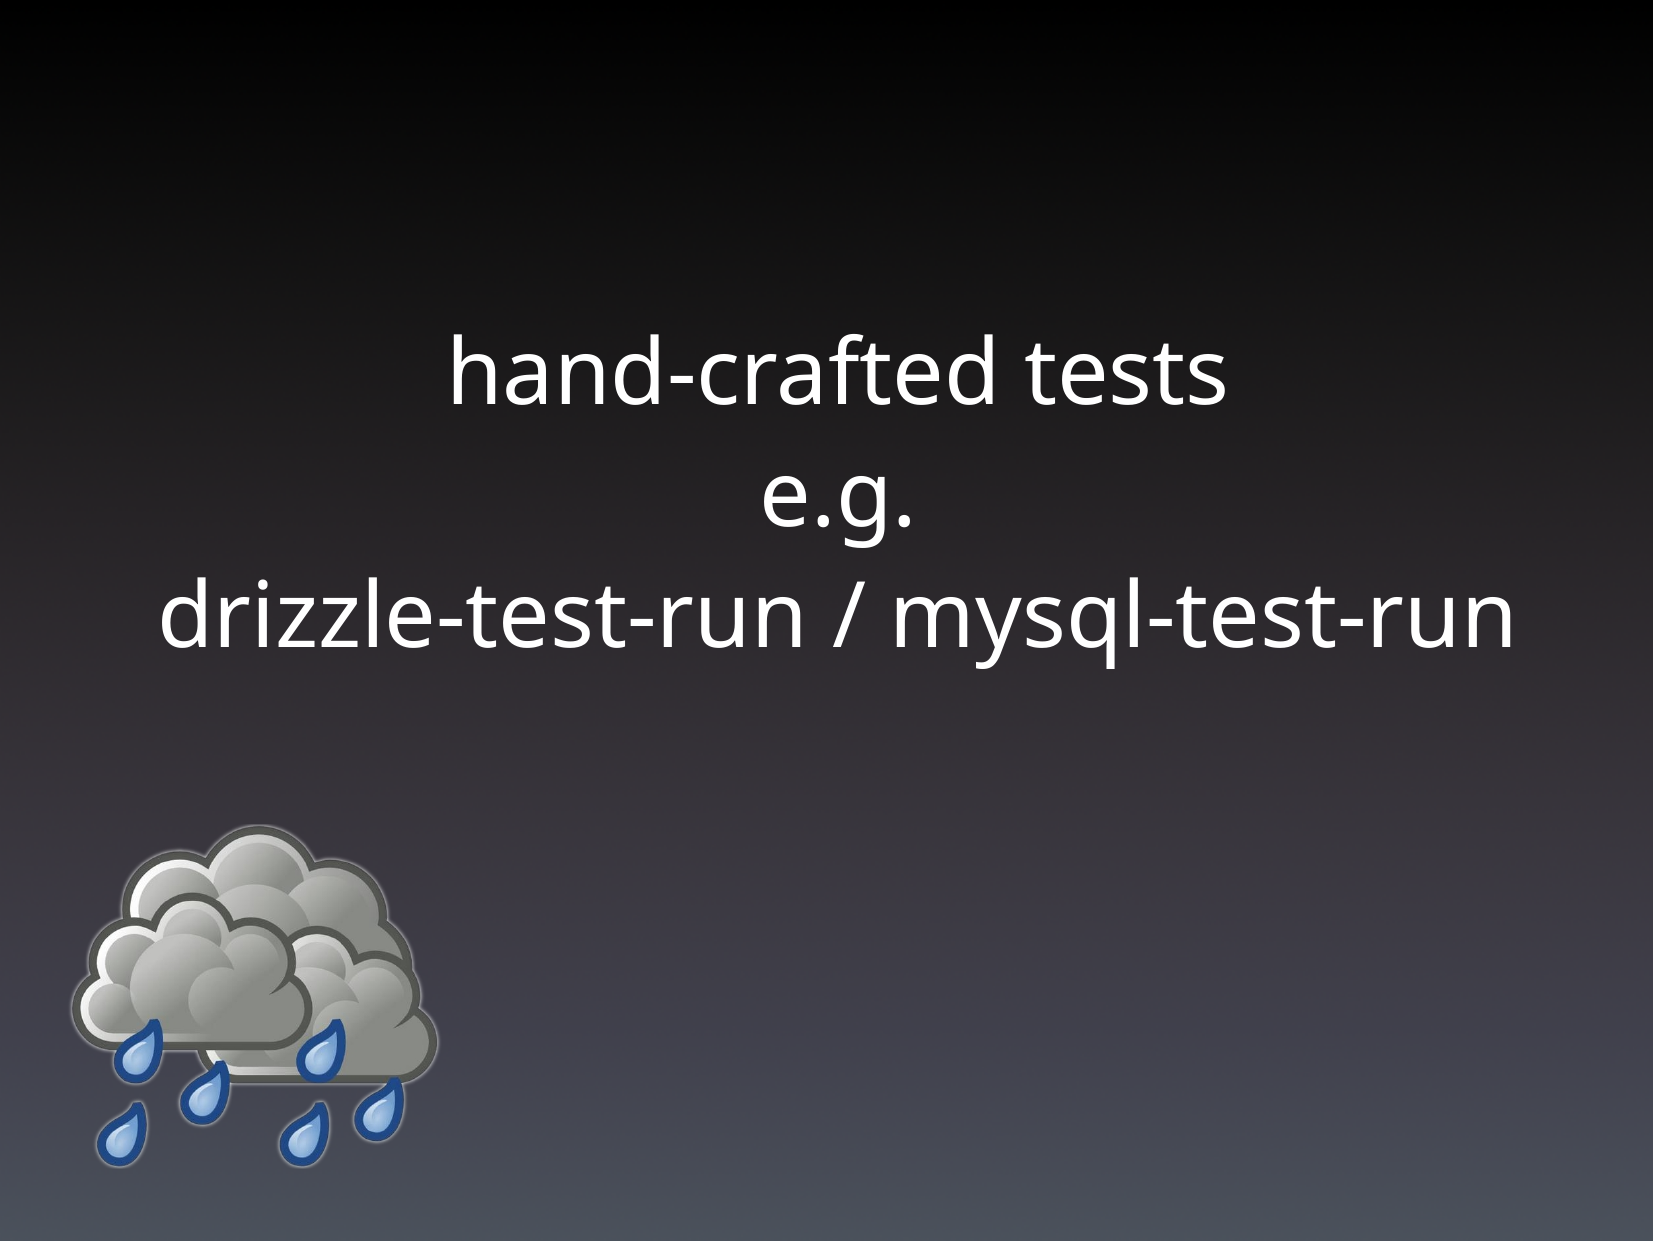

# hand-crafted tests e.g. drizzle-test-run / mysql-test-run